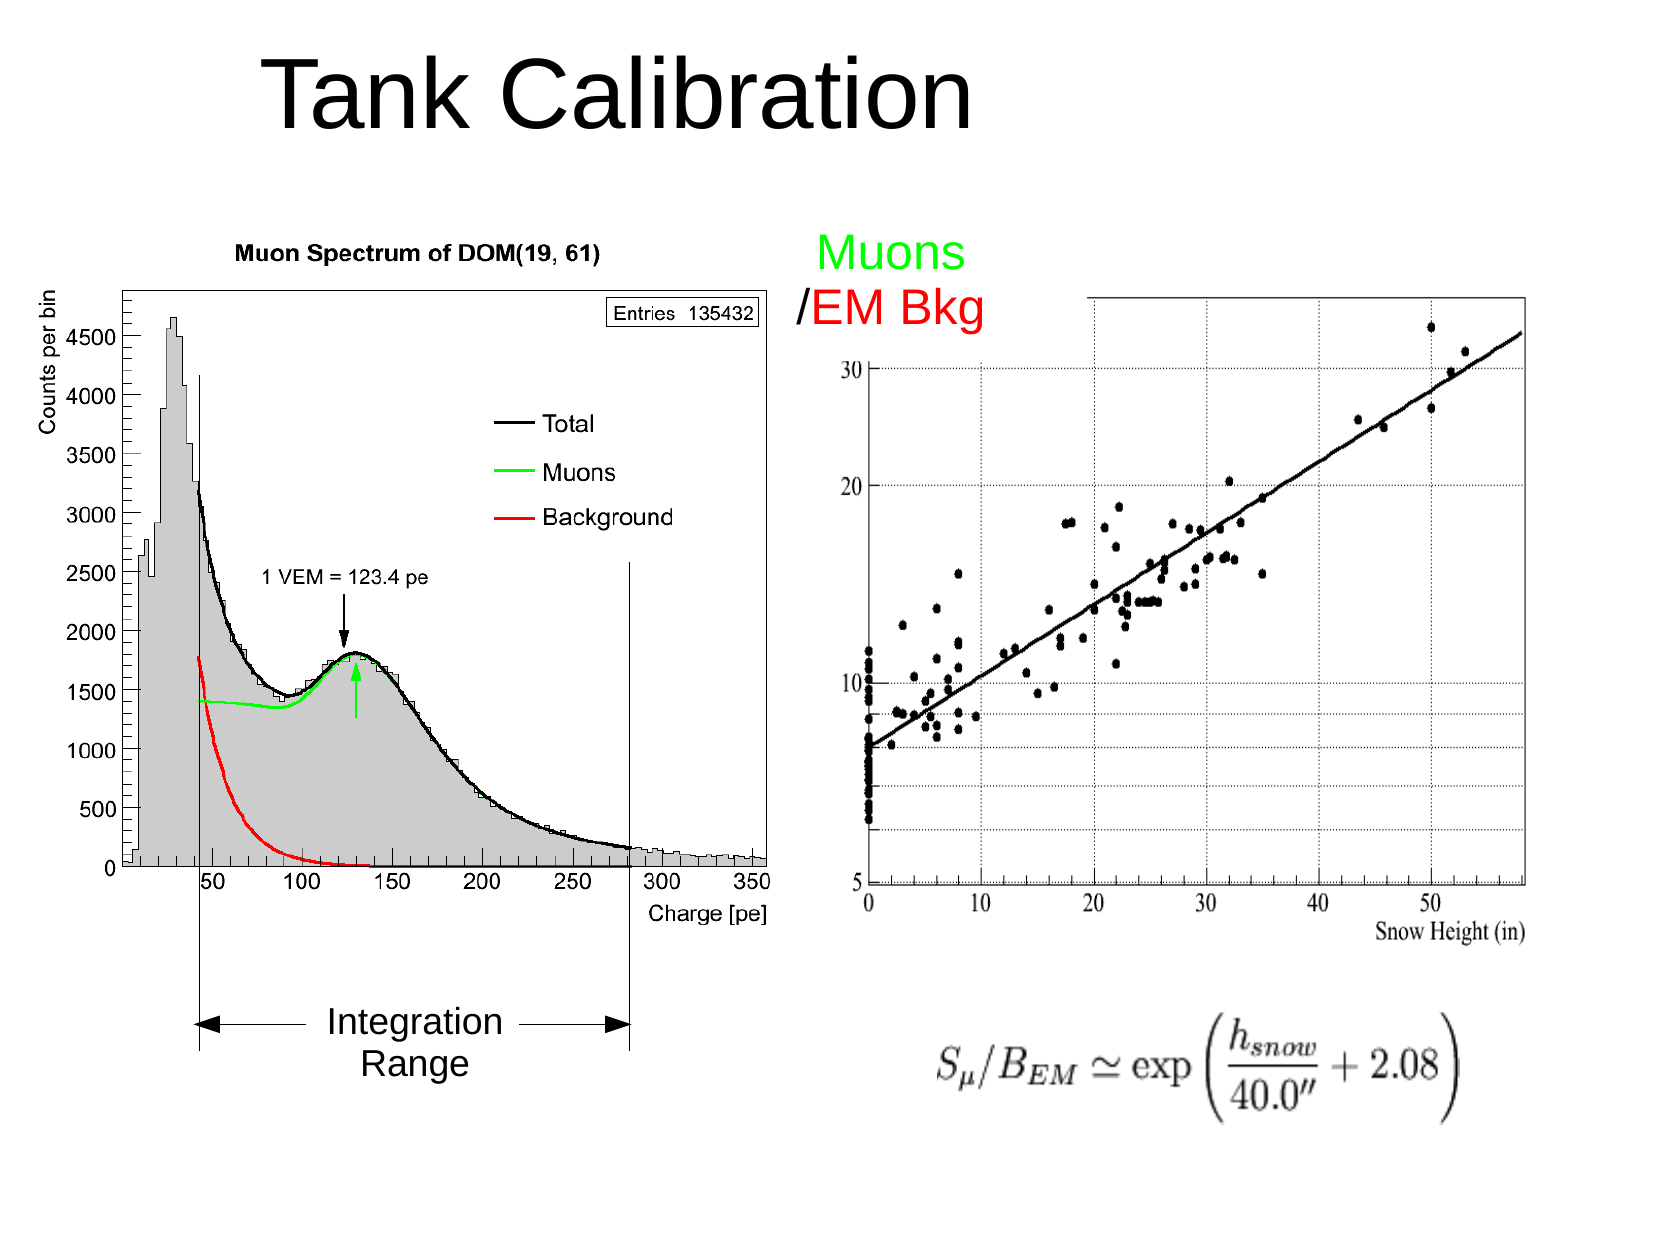

Tank Calibration
Muons
/EM Bkg
Integration
Range